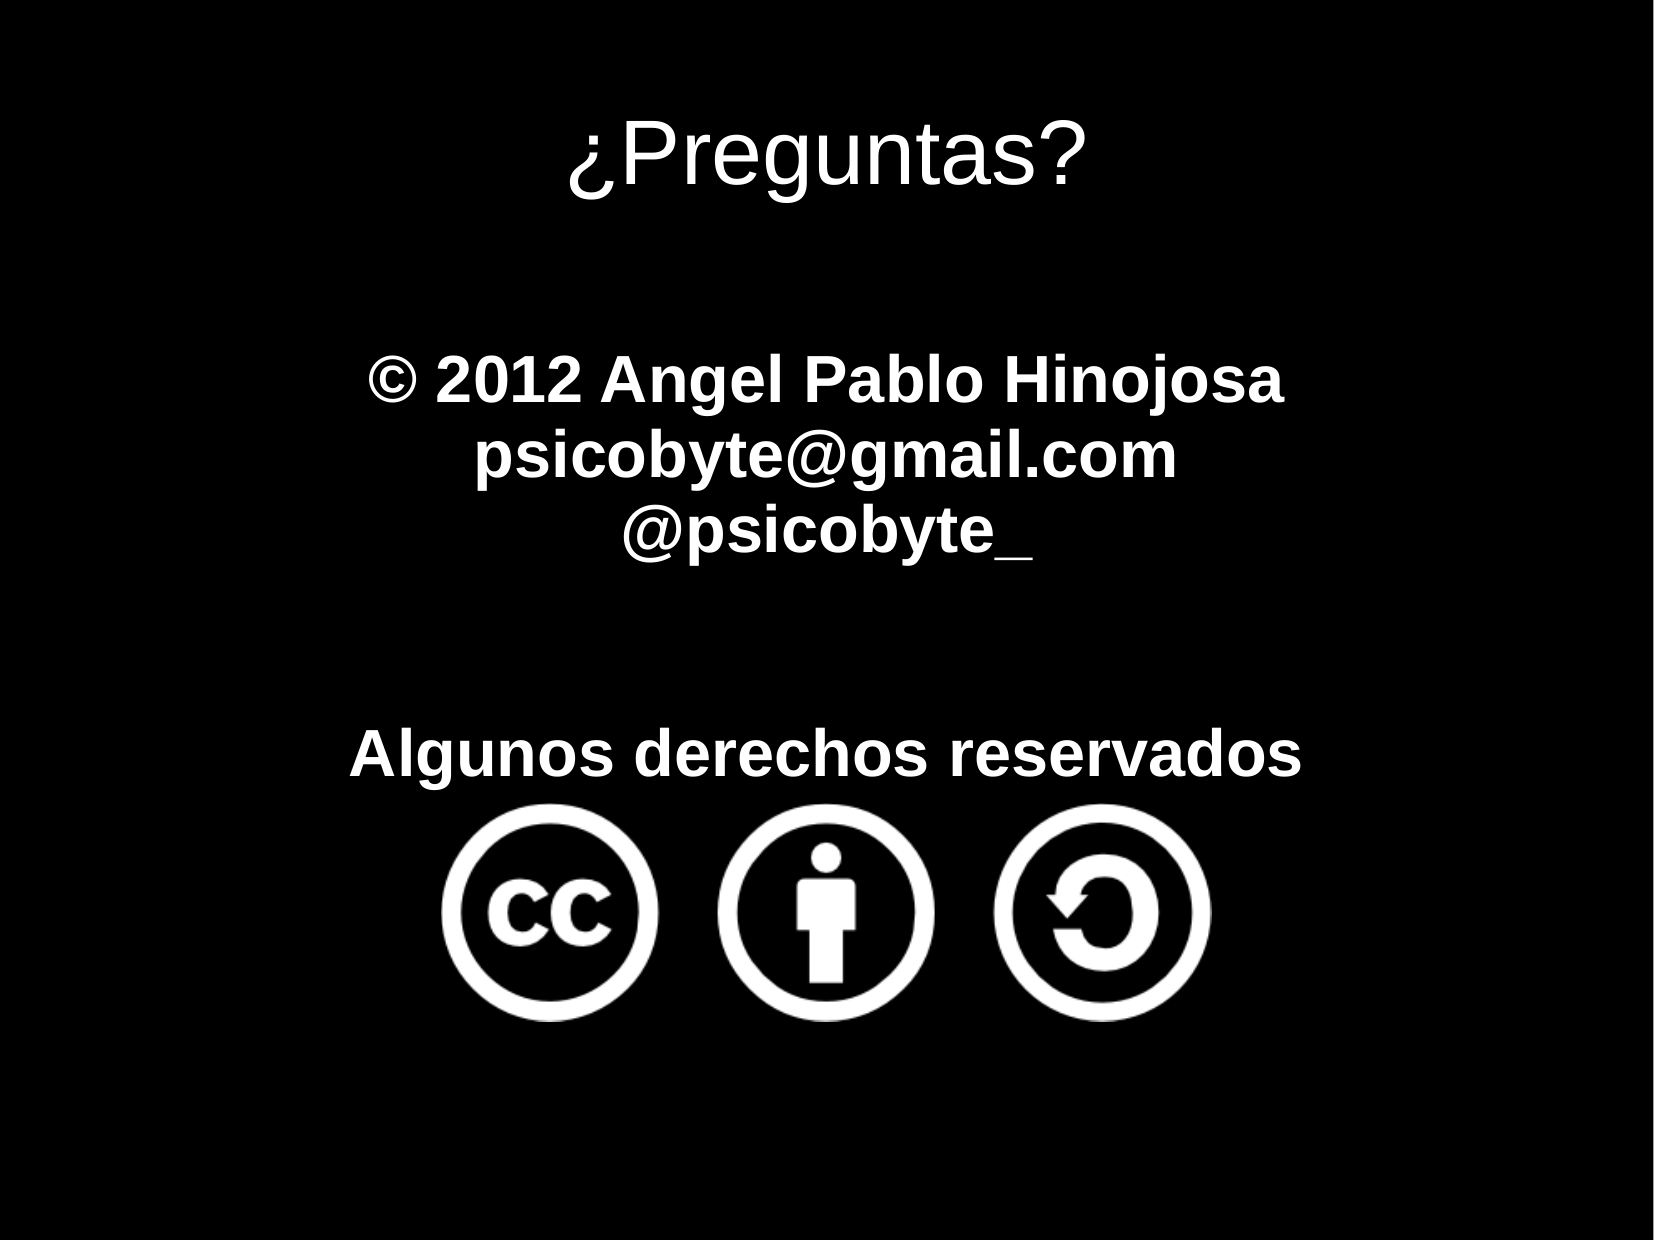

# ¿Preguntas?
© 2012 Angel Pablo Hinojosa
psicobyte@gmail.com
@psicobyte_
Algunos derechos reservados